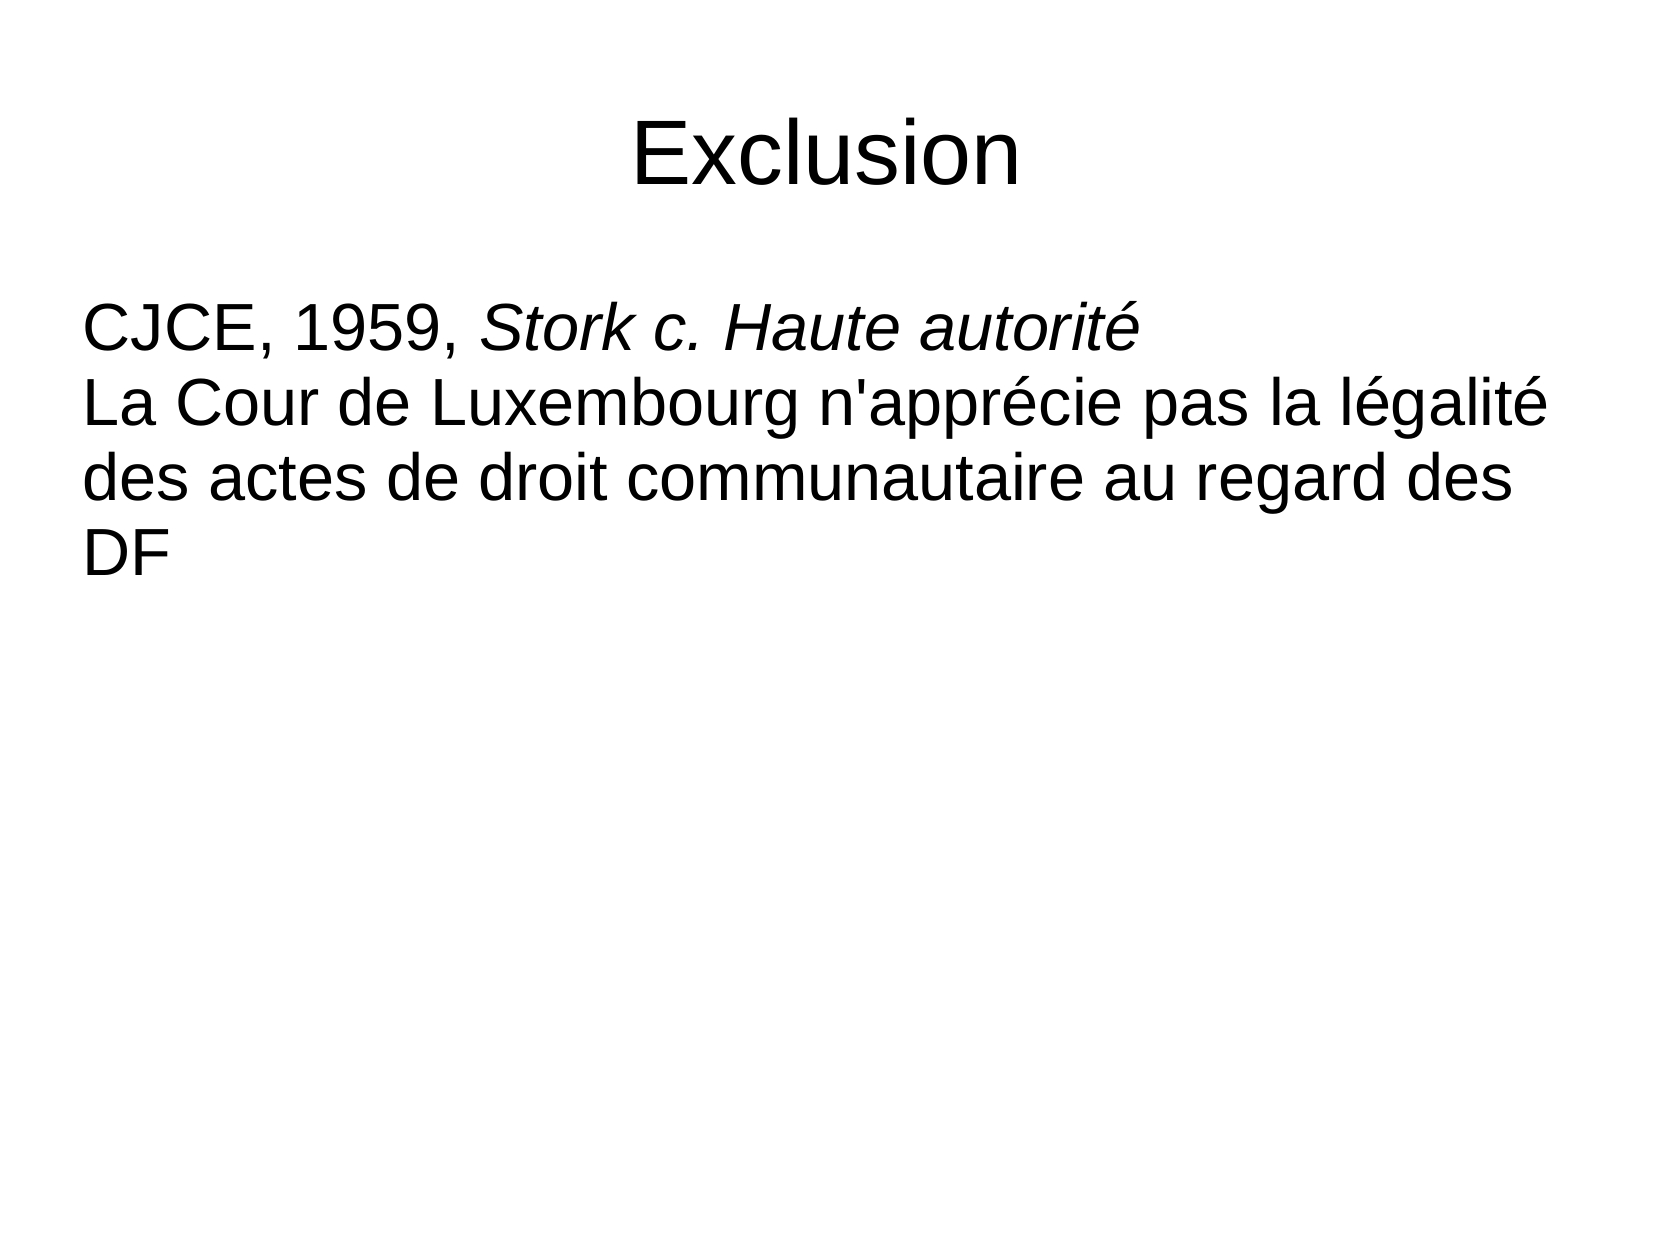

# Exclusion
CJCE, 1959, Stork c. Haute autorité
La Cour de Luxembourg n'apprécie pas la légalité des actes de droit communautaire au regard des DF